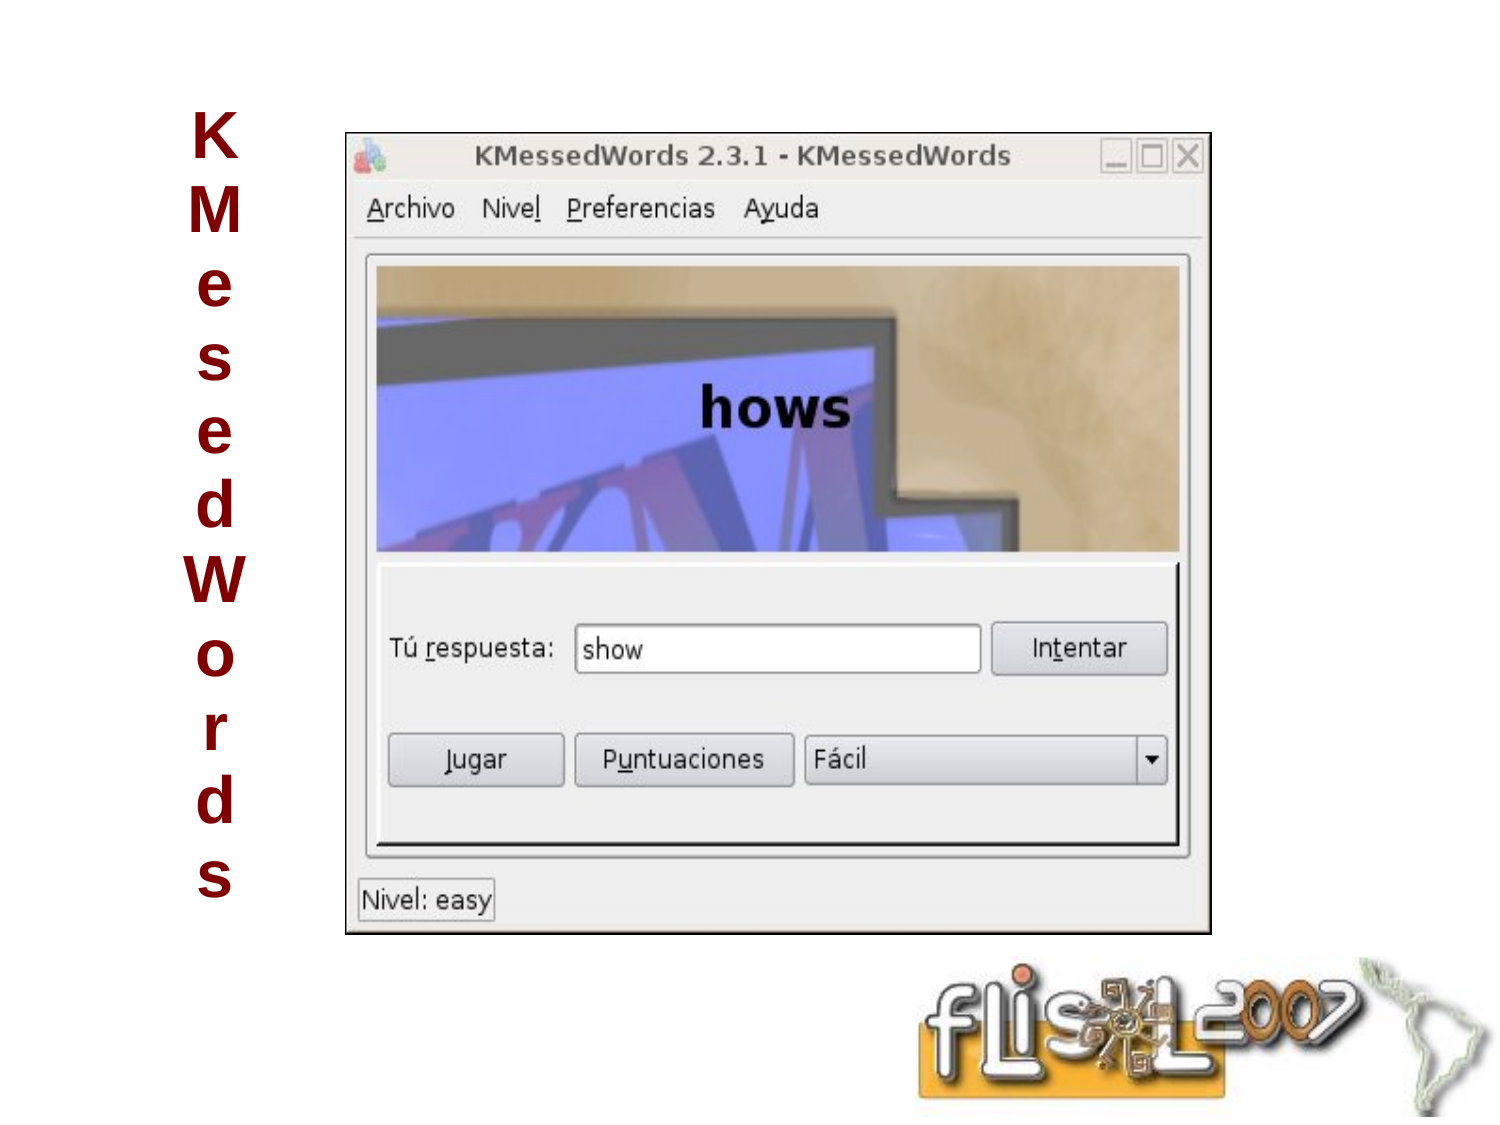

K
M
e
s
e
d
W
o
r
d
s